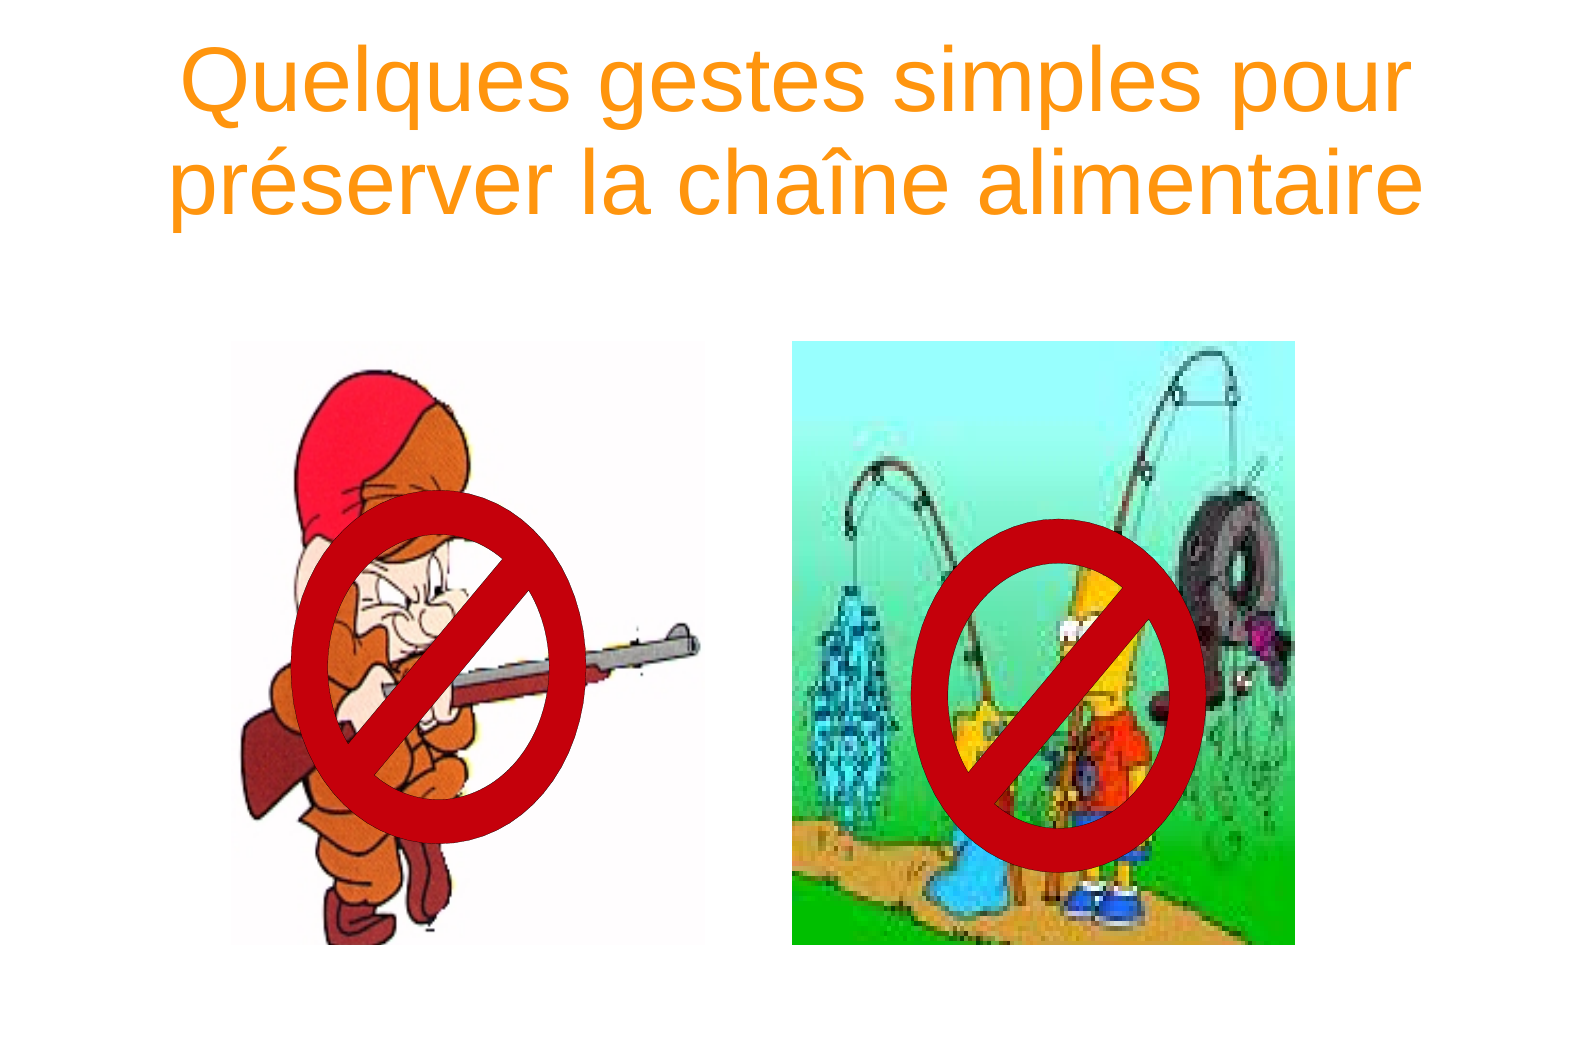

# Quelques gestes simples pour préserver la chaîne alimentaire